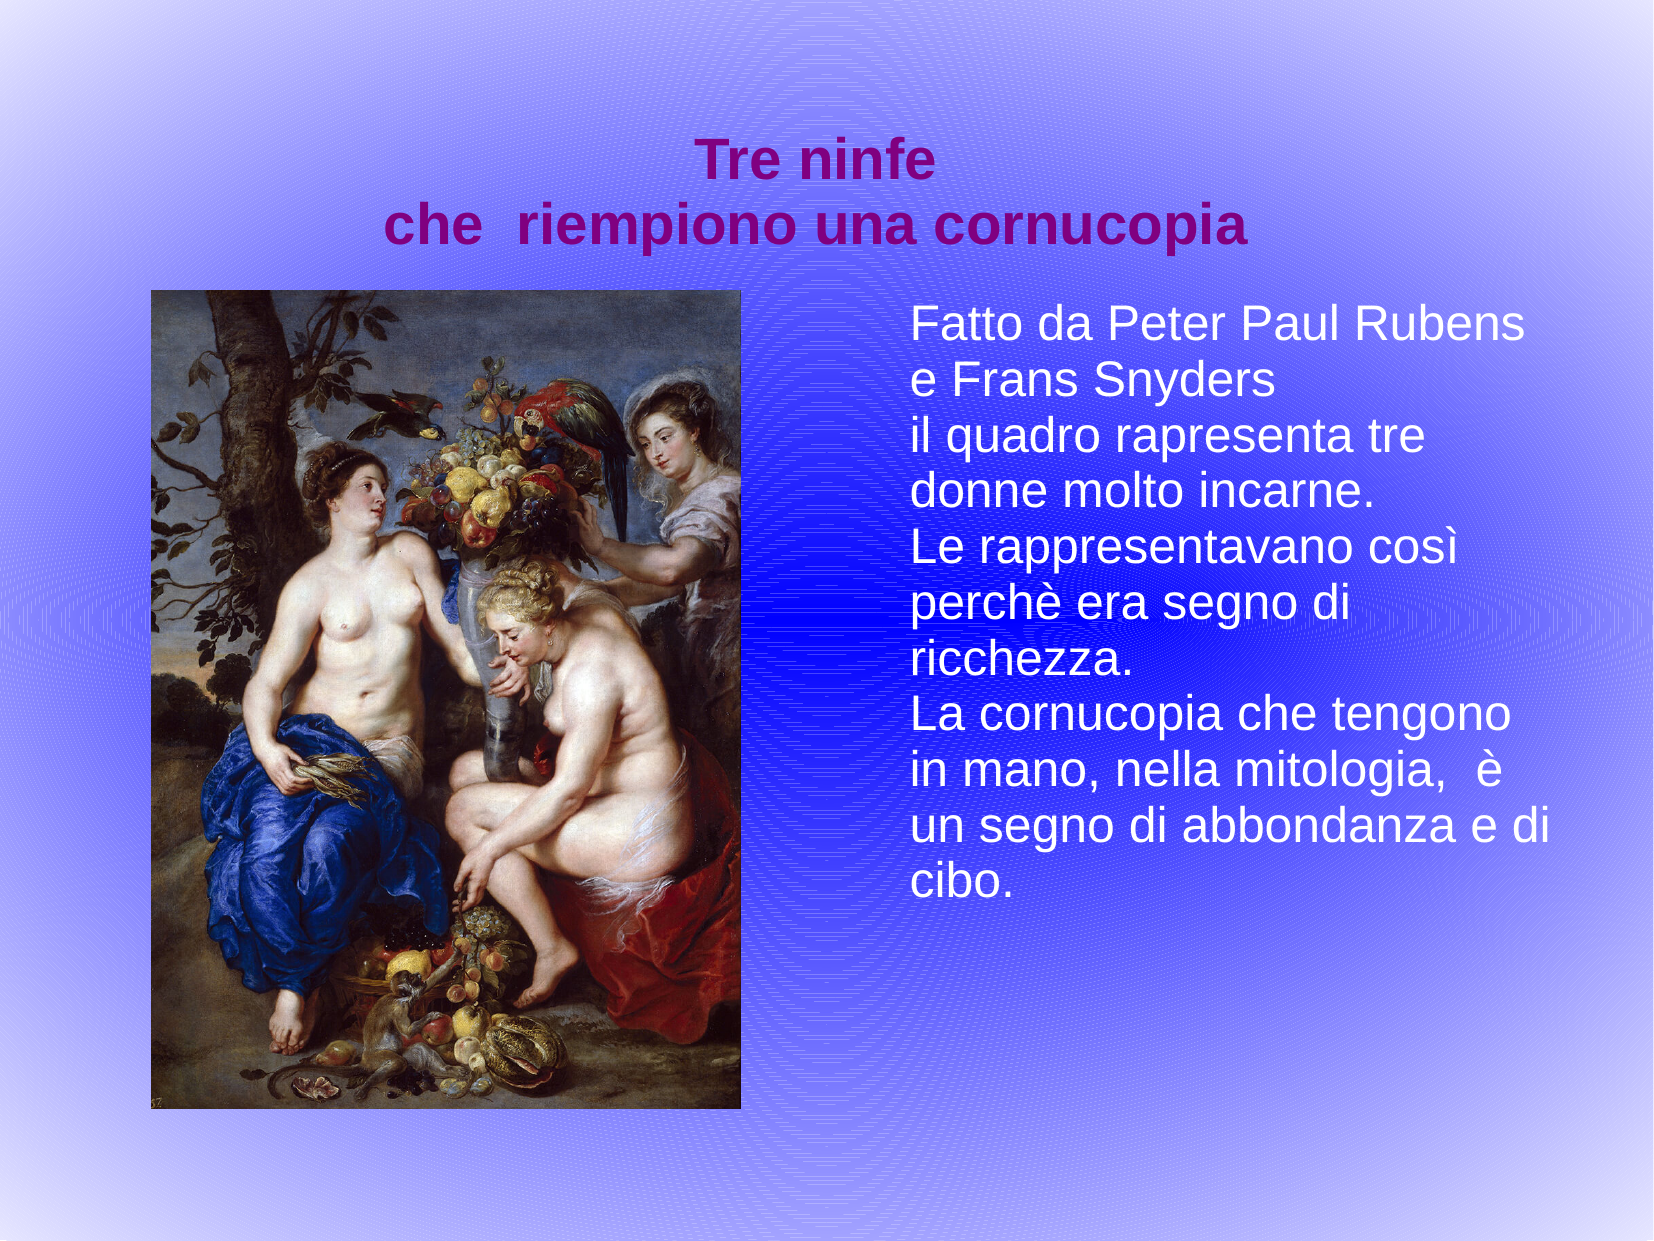

# Tre ninfe che riempiono una cornucopia
Fatto da Peter Paul Rubens e Frans Snyders il quadro rapresenta tre donne molto incarne. Le rappresentavano così perchè era segno di ricchezza. La cornucopia che tengono in mano, nella mitologia, è un segno di abbondanza e di cibo.